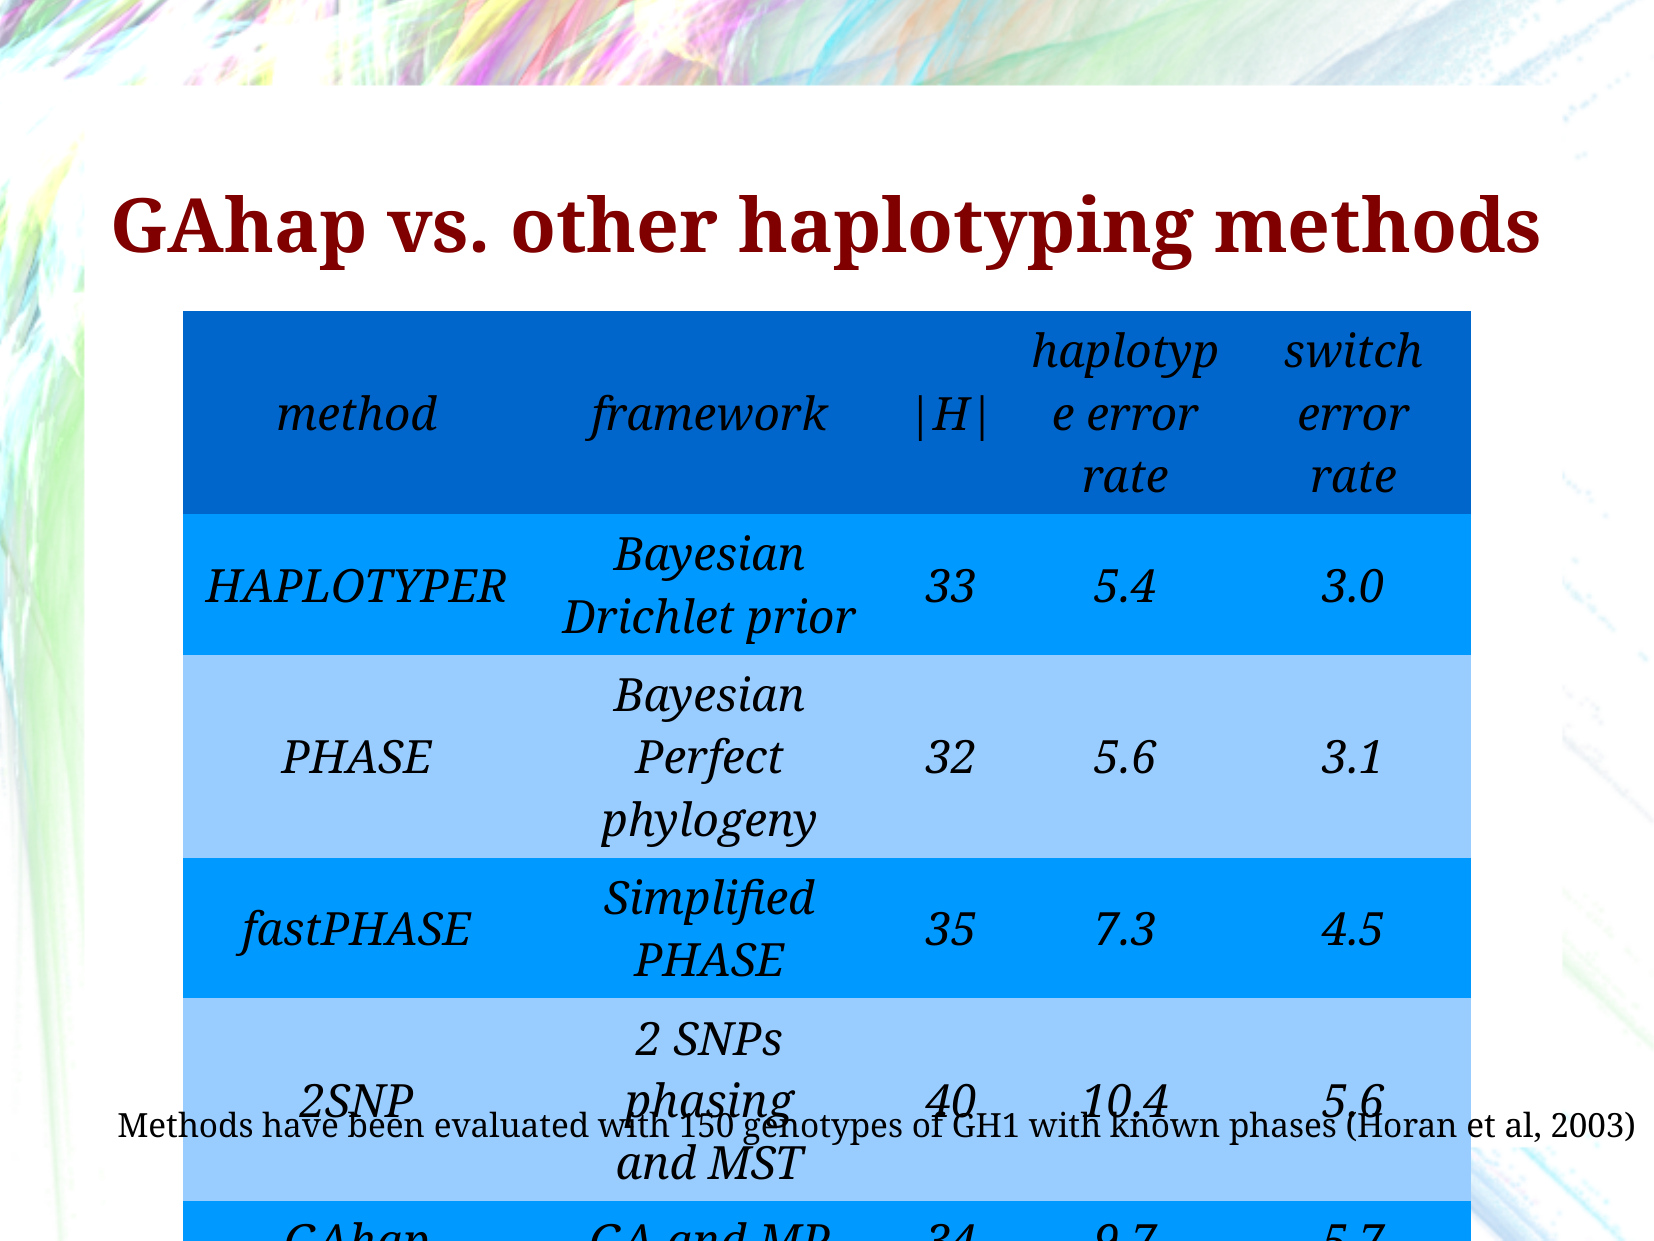

# GAhap vs. other haplotyping methods
| method | framework | |H| | haplotype error rate | switch error rate |
| --- | --- | --- | --- | --- |
| HAPLOTYPER | Bayesian Drichlet prior | 33 | 5.4 | 3.0 |
| PHASE | Bayesian Perfect phylogeny | 32 | 5.6 | 3.1 |
| fastPHASE | Simplified PHASE | 35 | 7.3 | 4.5 |
| 2SNP | 2 SNPs phasing and MST | 40 | 10.4 | 5.6 |
| GAhap | GA and MP | 34 | 9.7 | 5.7 |
Methods have been evaluated with 150 genotypes of GH1 with known phases (Horan et al, 2003)